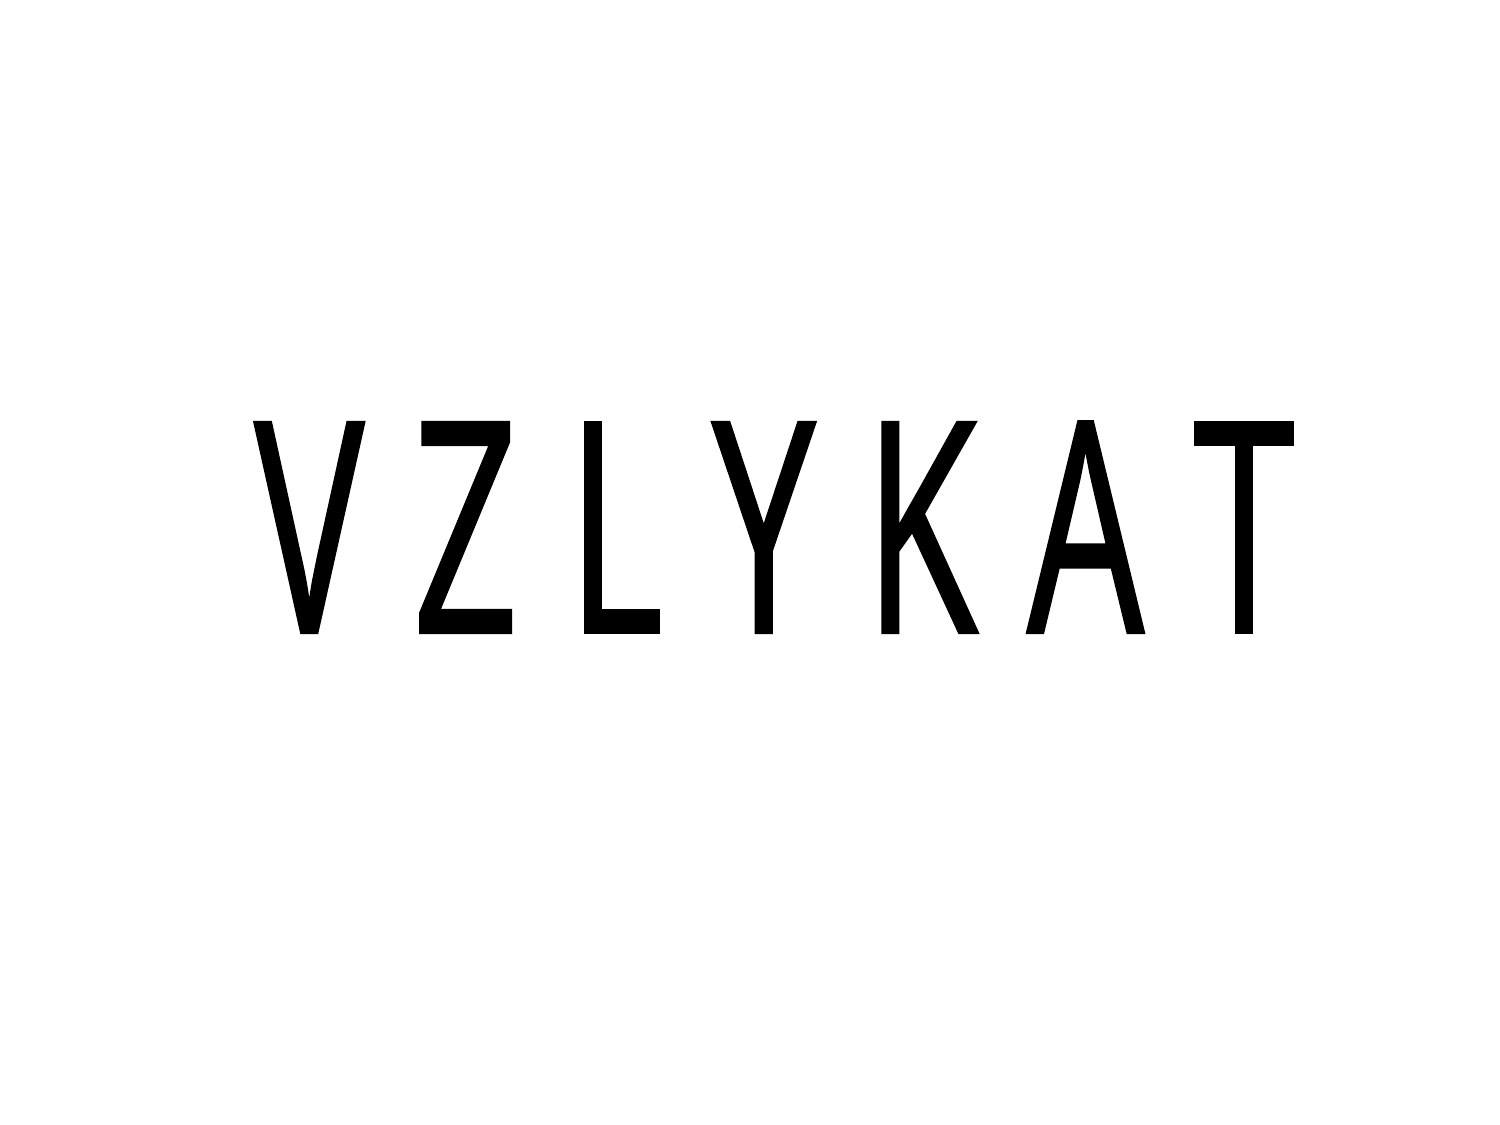

V Z L Y K A T